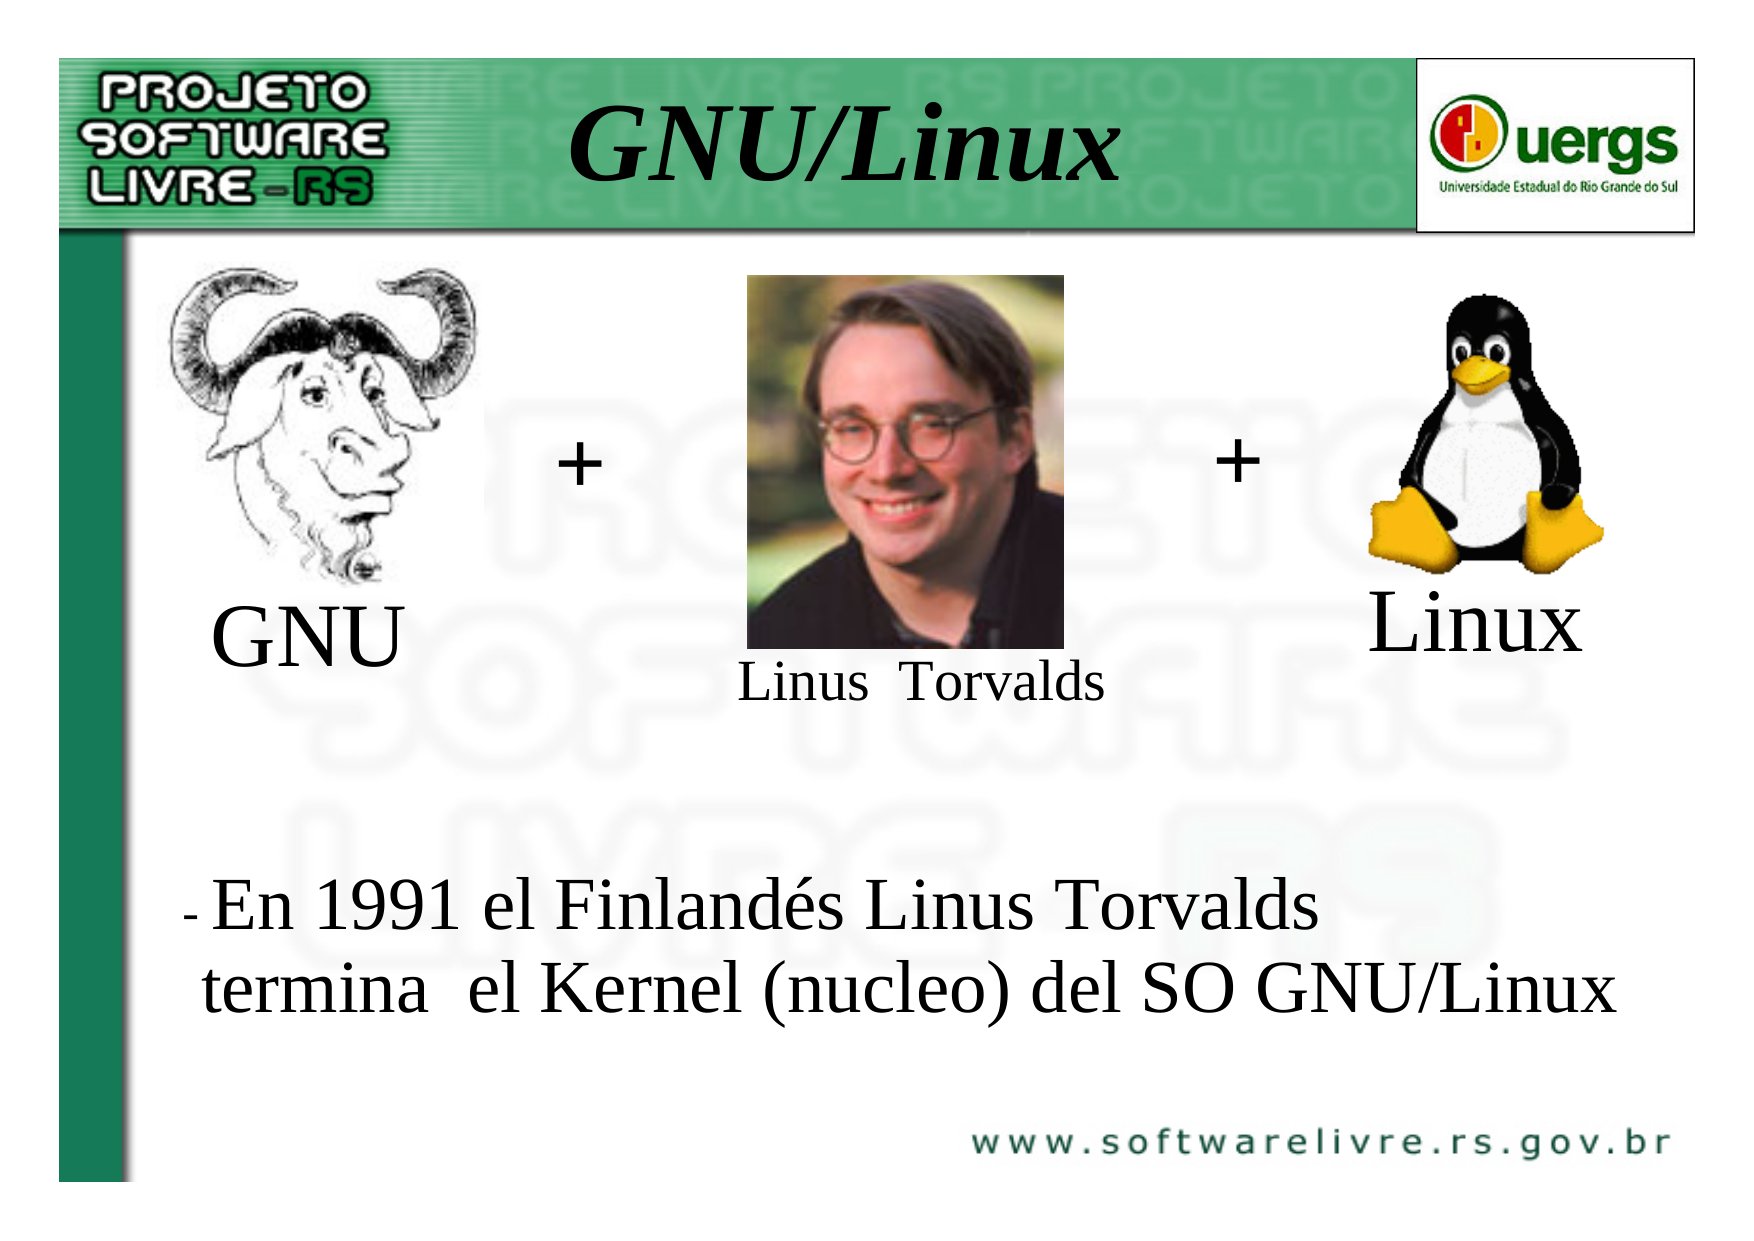

GNU/Linux
+
+
Linux
GNU
Linus Torvalds
- En 1991 el Finlandés Linus Torvalds
 termina el Kernel (nucleo) del SO GNU/Linux